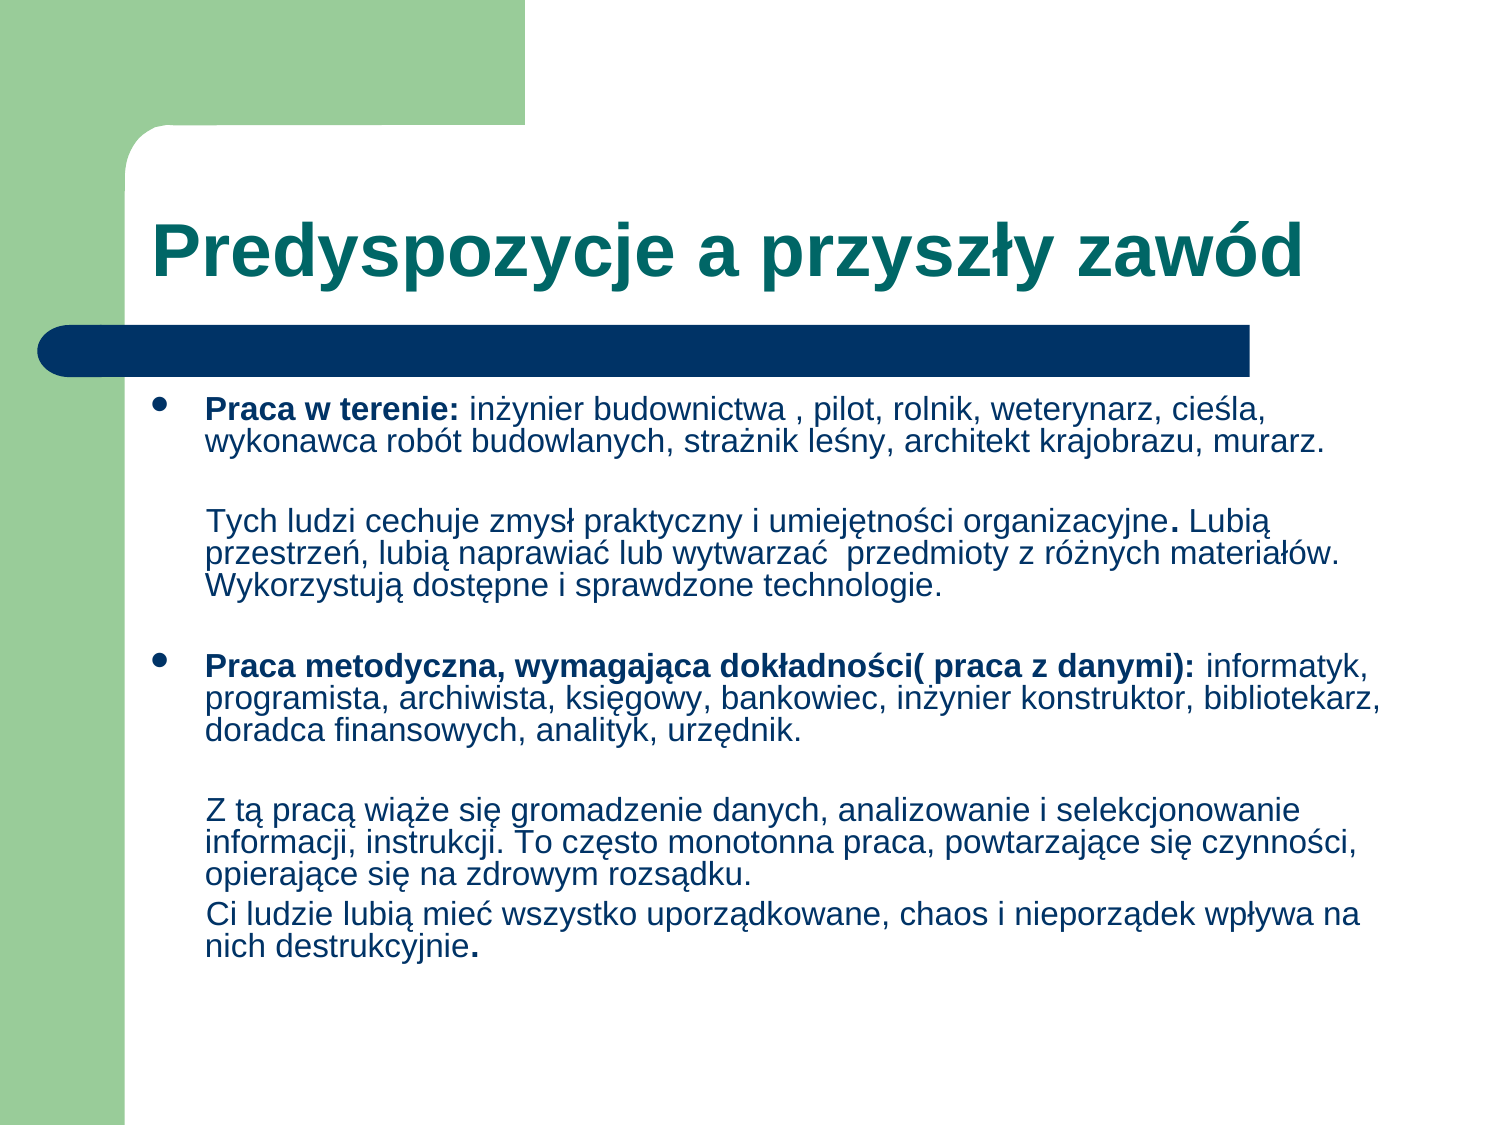

Predyspozycje a przyszły zawód
# Praca w terenie: inżynier budownictwa , pilot, rolnik, weterynarz, cieśla, wykonawca robót budowlanych, strażnik leśny, architekt krajobrazu, murarz.
 Tych ludzi cechuje zmysł praktyczny i umiejętności organizacyjne. Lubią przestrzeń, lubią naprawiać lub wytwarzać przedmioty z różnych materiałów. Wykorzystują dostępne i sprawdzone technologie.
Praca metodyczna, wymagająca dokładności( praca z danymi): informatyk, programista, archiwista, księgowy, bankowiec, inżynier konstruktor, bibliotekarz, doradca finansowych, analityk, urzędnik.
 Z tą pracą wiąże się gromadzenie danych, analizowanie i selekcjonowanie informacji, instrukcji. To często monotonna praca, powtarzające się czynności, opierające się na zdrowym rozsądku.
 Ci ludzie lubią mieć wszystko uporządkowane, chaos i nieporządek wpływa na nich destrukcyjnie.